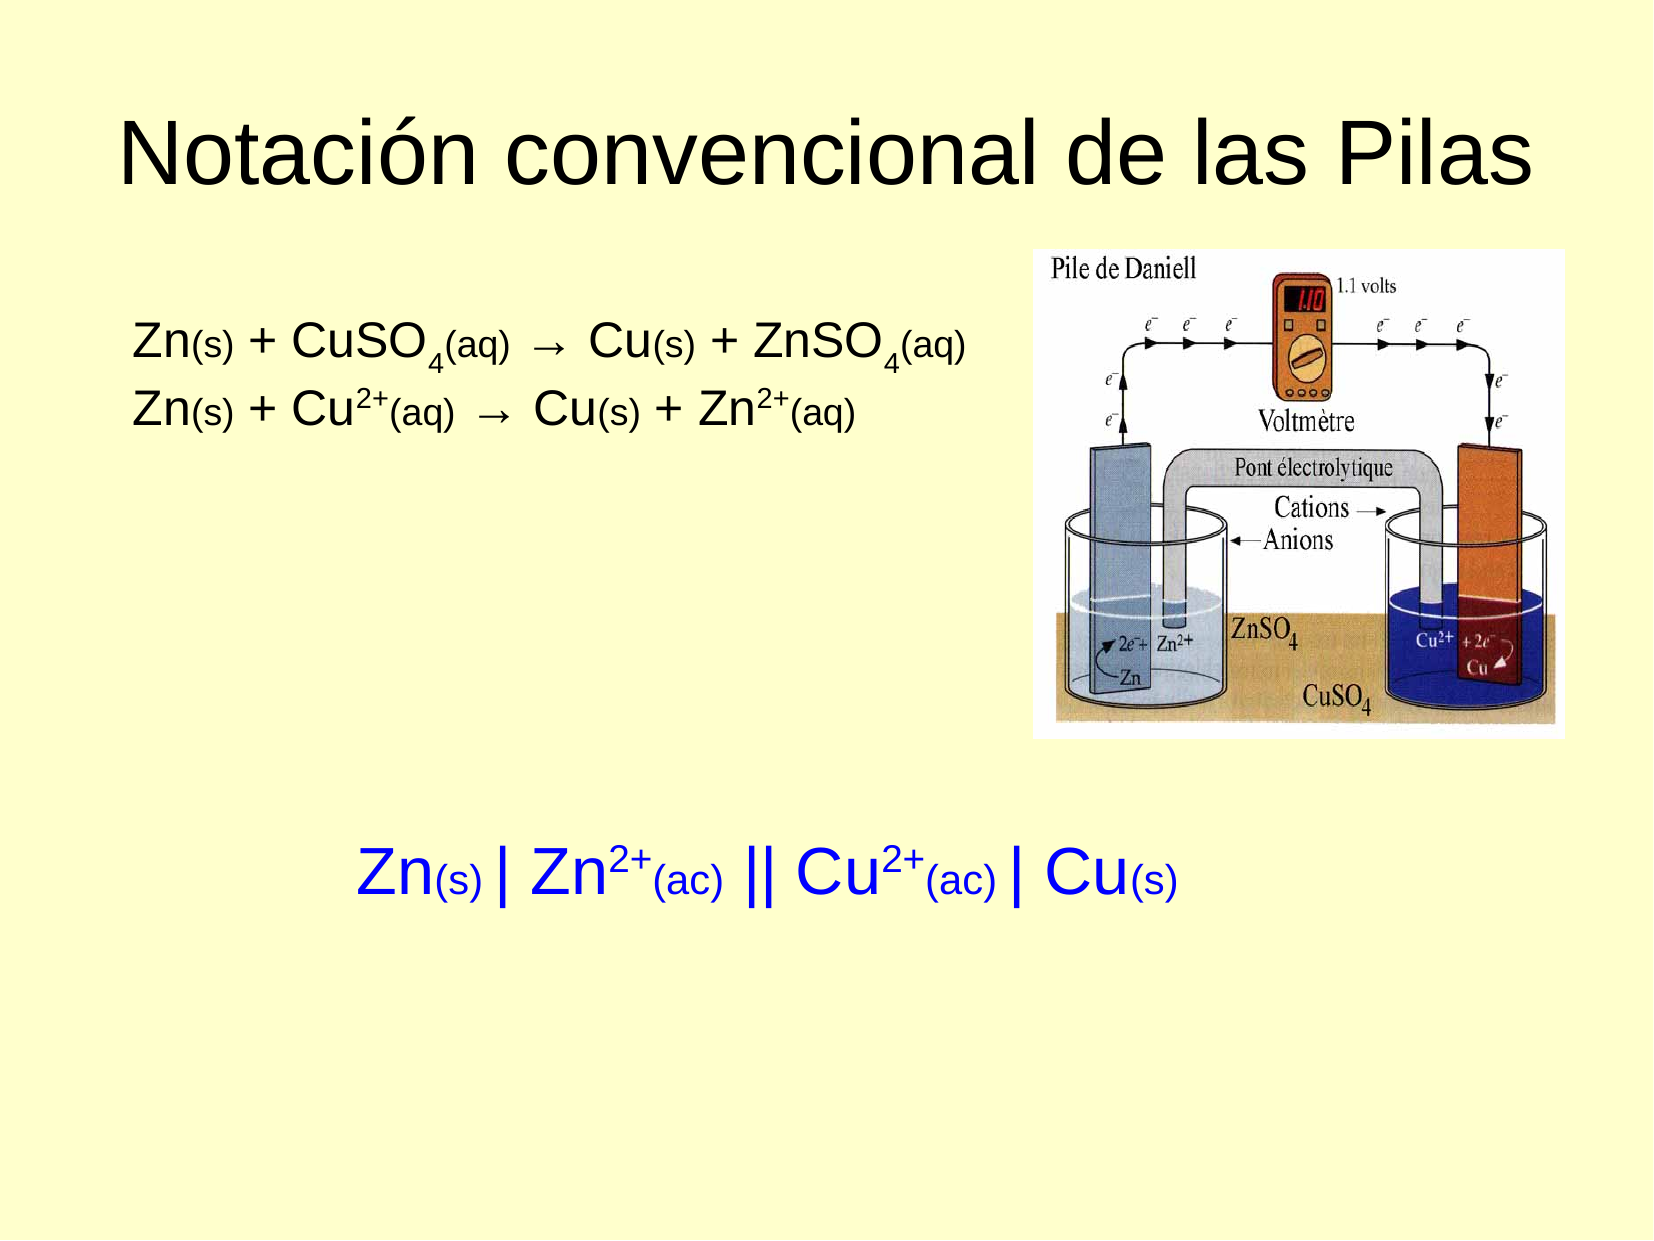

# Notación convencional de las Pilas
Zn(s) + CuSO4(aq) → Cu(s) + ZnSO4(aq)
Zn(s) + Cu2+(aq) → Cu(s) + Zn2+(aq)
Zn(s) | Zn2+(ac) || Cu2+(ac) | Cu(s)